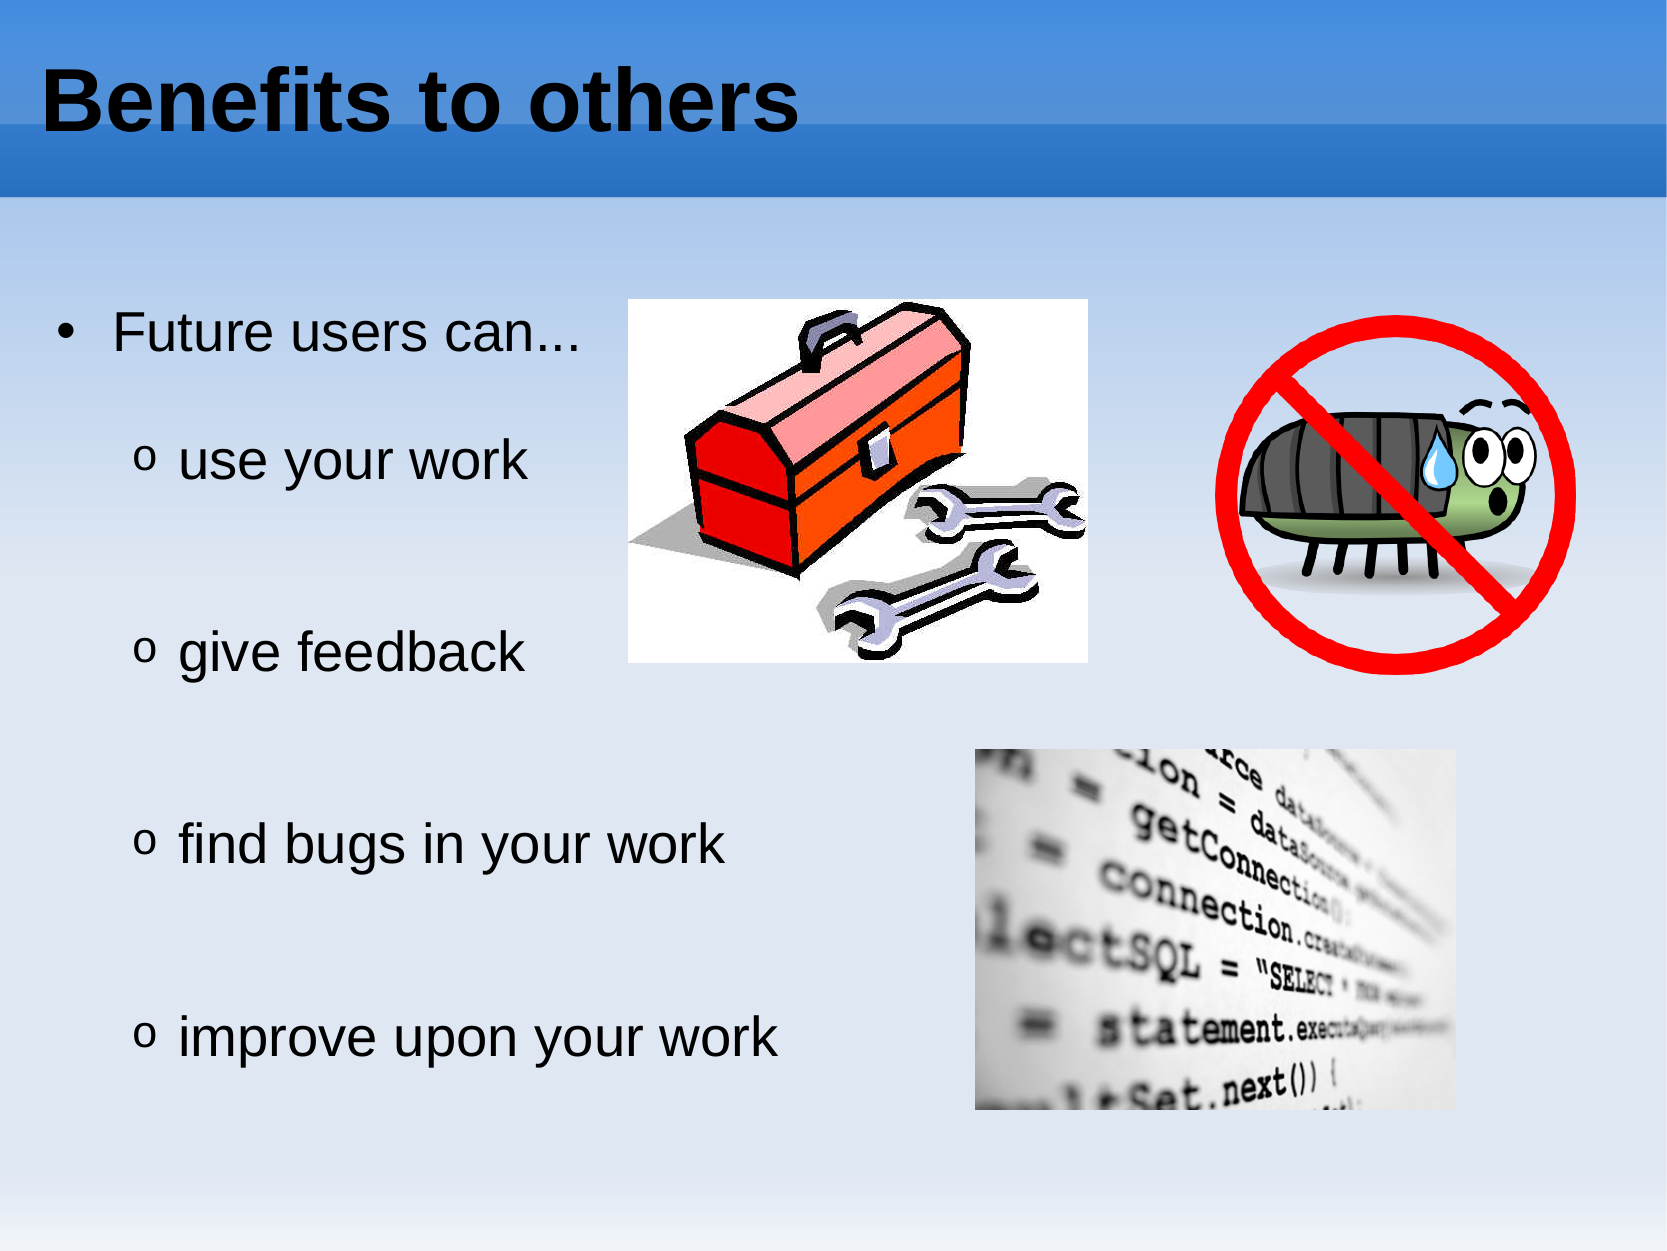

# Benefits to others
Future users can...
use your work
give feedback
find bugs in your work
improve upon your work